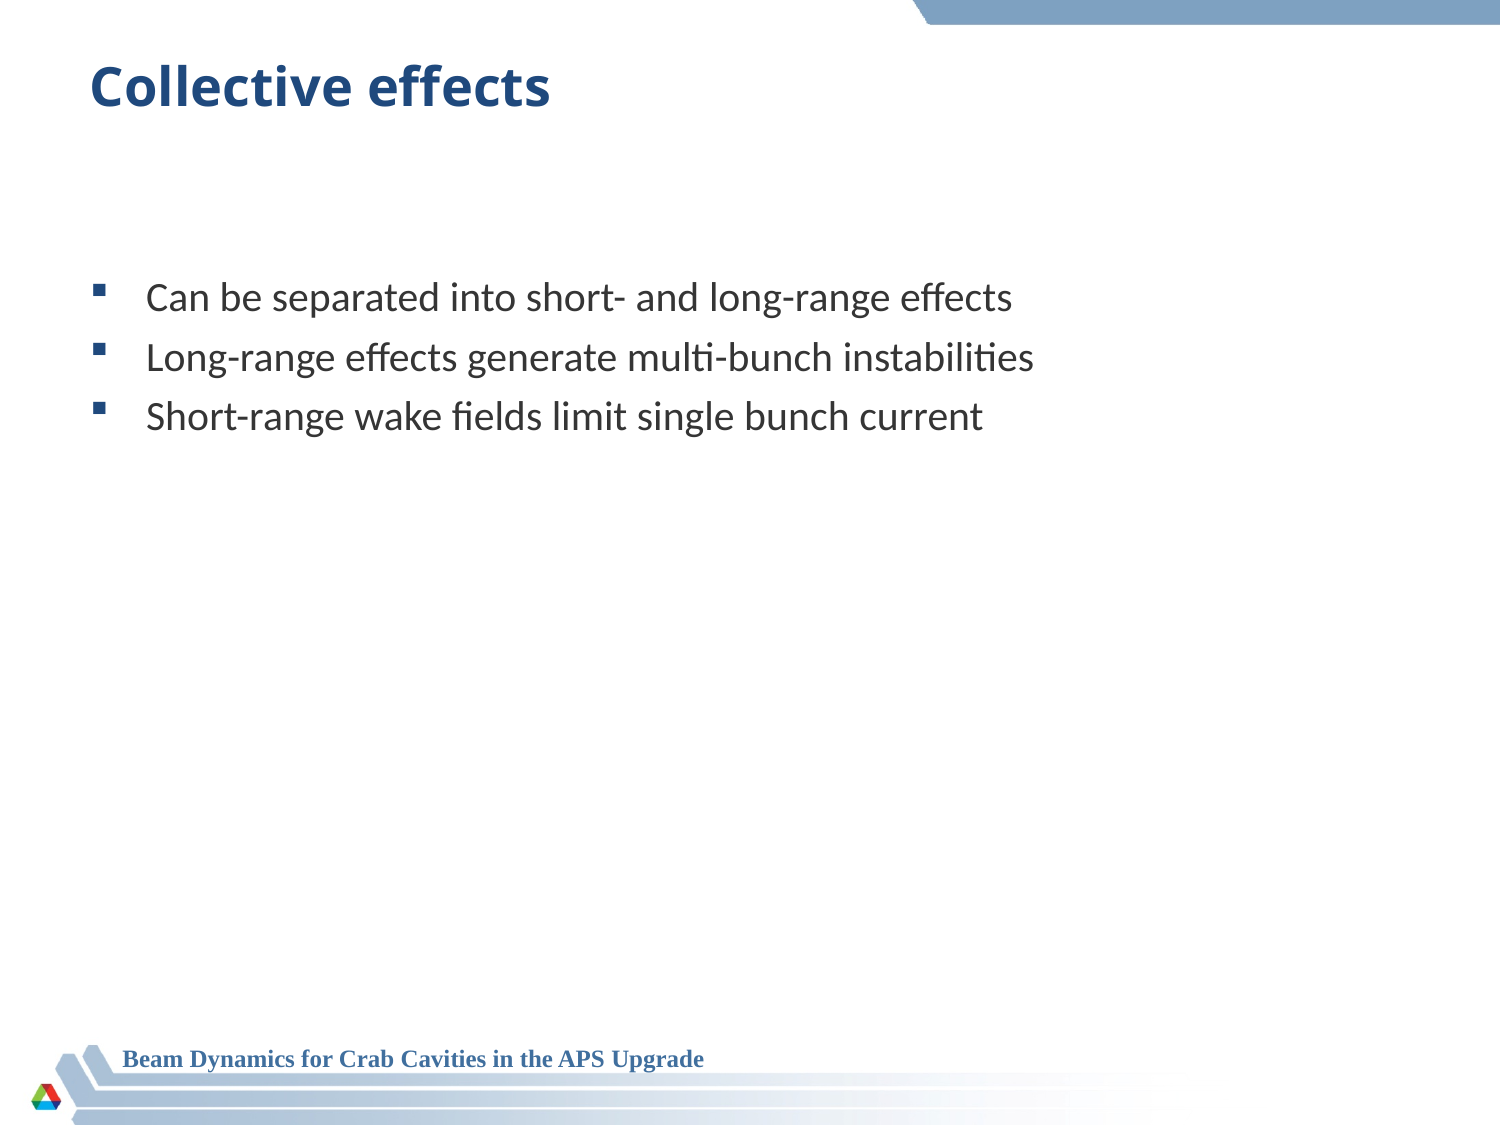

# Collective effects
Can be separated into short- and long-range effects
Long-range effects generate multi-bunch instabilities
Short-range wake fields limit single bunch current